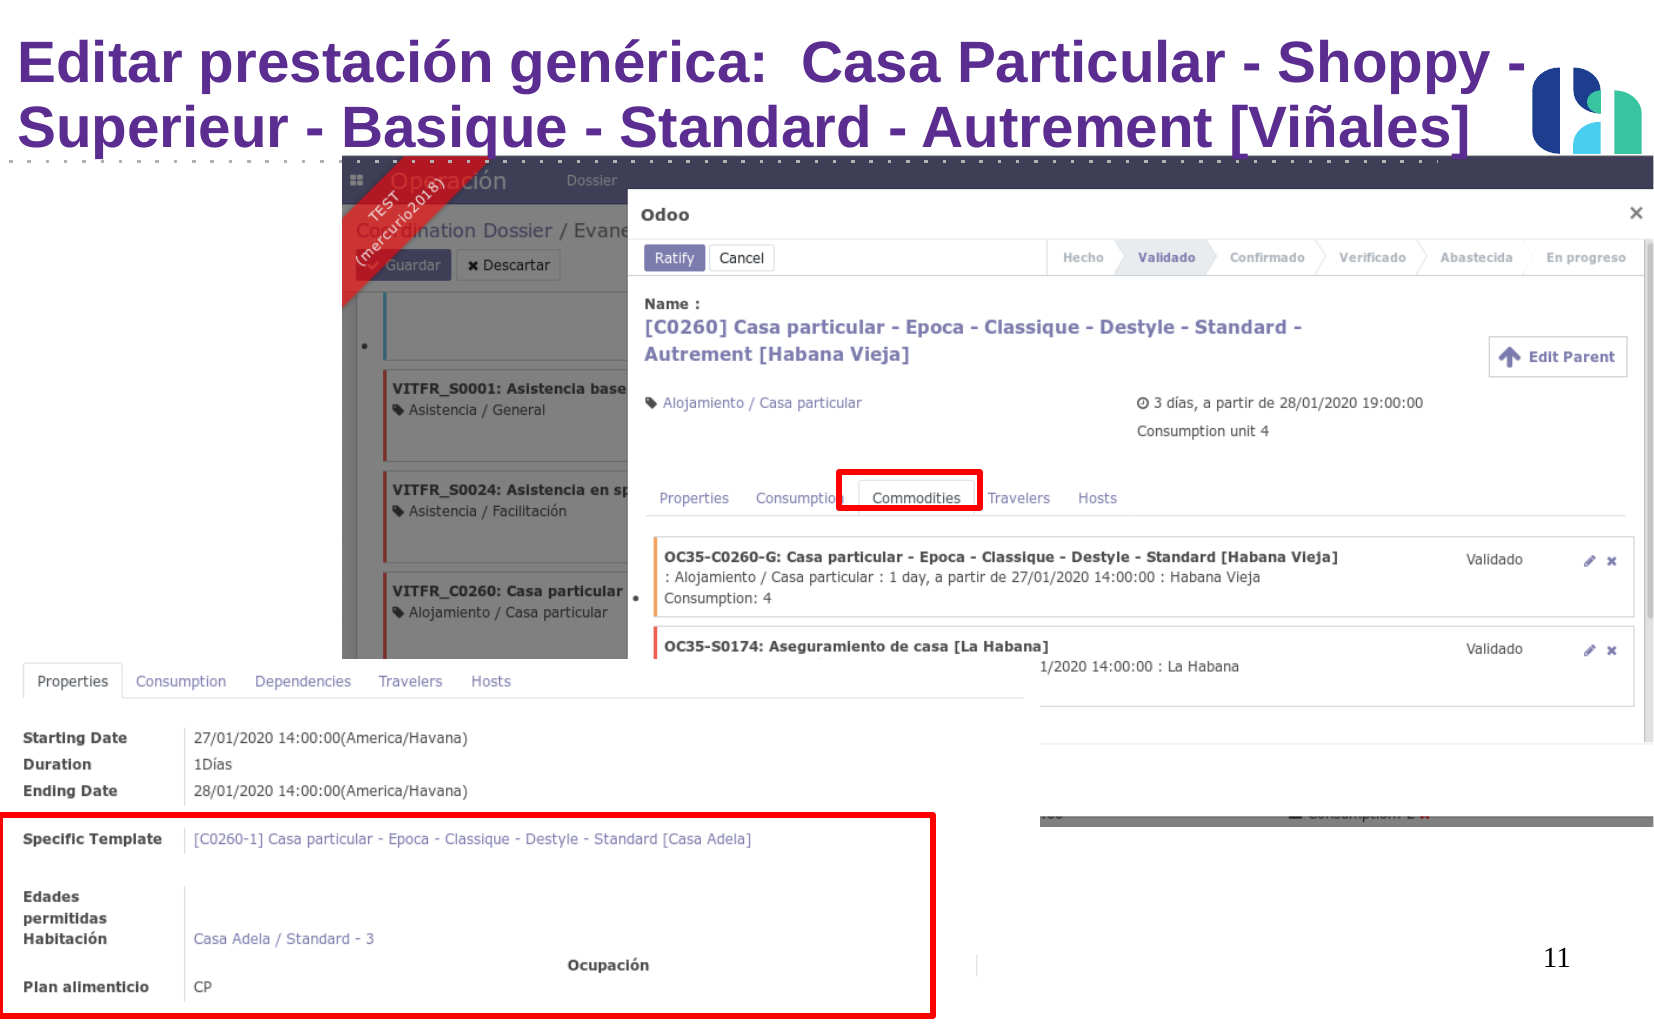

Editar prestación genérica: Casa Particular - Shoppy - Superieur - Basique - Standard - Autrement [Viñales]
11